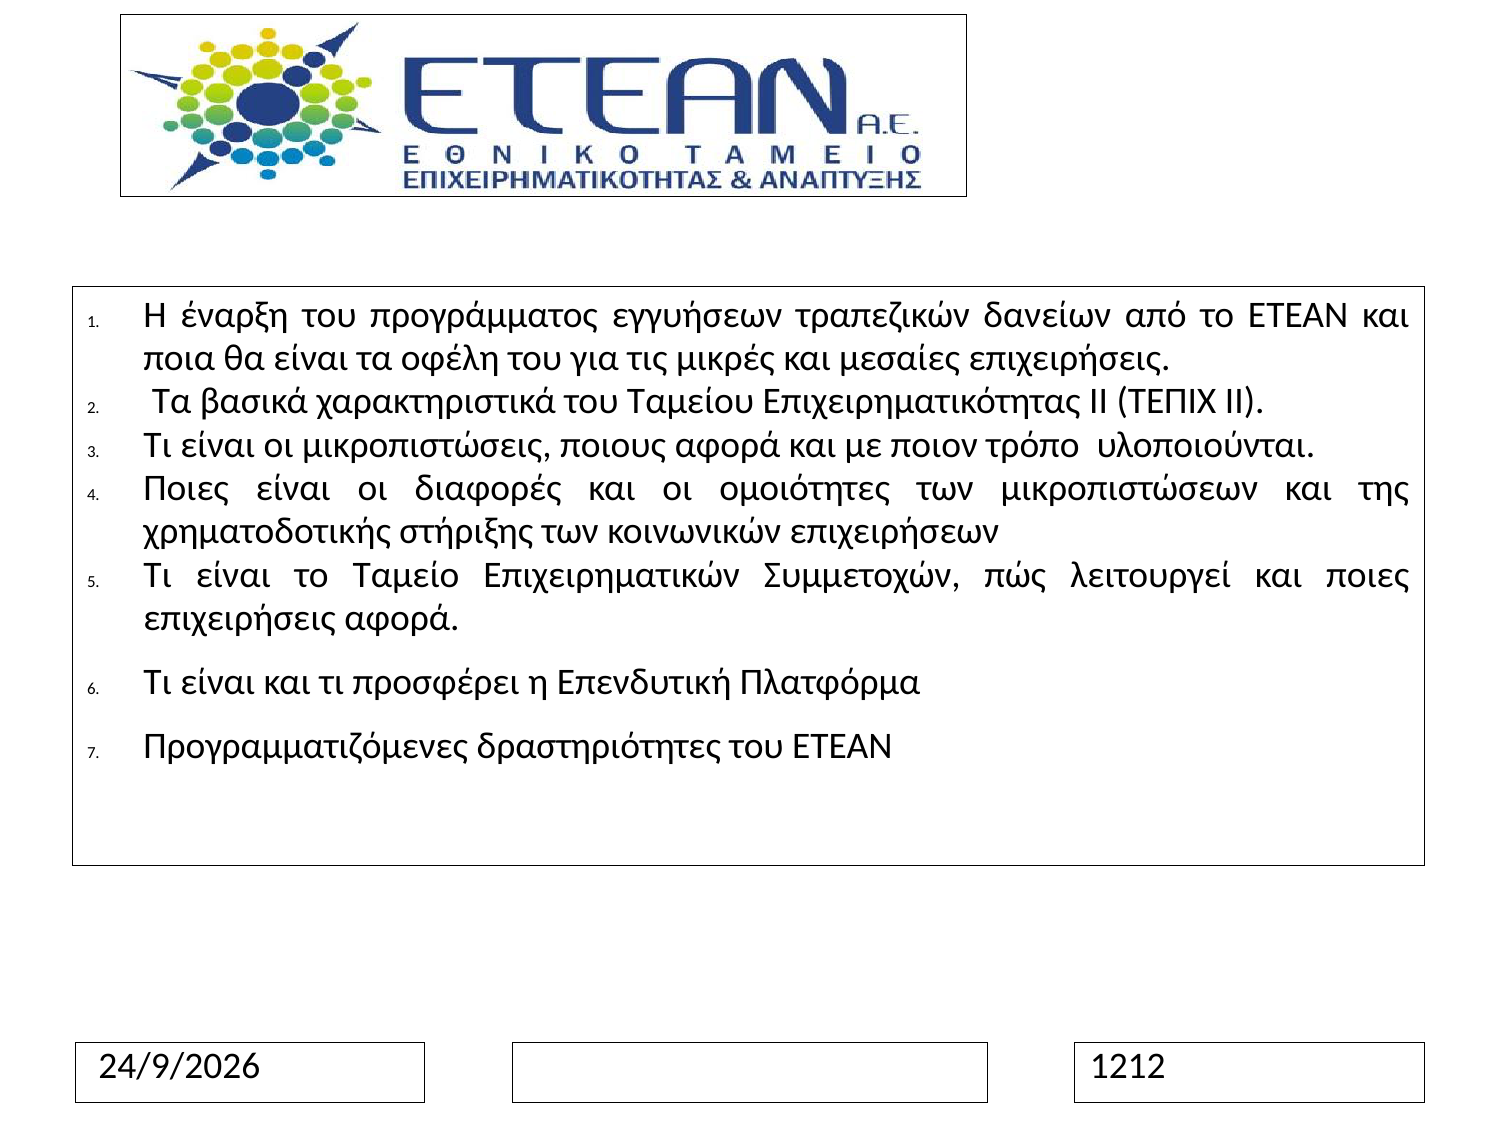

Η έναρξη του προγράμματος εγγυήσεων τραπεζικών δανείων από το ΕΤΕΑΝ και ποια θα είναι τα οφέλη του για τις μικρές και μεσαίες επιχειρήσεις.
 Τα βασικά χαρακτηριστικά του Ταμείου Επιχειρηματικότητας ΙΙ (ΤΕΠΙΧ ΙΙ).
Τι είναι οι μικροπιστώσεις, ποιους αφορά και με ποιον τρόπο υλοποιούνται.
Ποιες είναι οι διαφορές και οι ομοιότητες των μικροπιστώσεων και της χρηματοδοτικής στήριξης των κοινωνικών επιχειρήσεων
Τι είναι το Ταμείο Επιχειρηματικών Συμμετοχών, πώς λειτουργεί και ποιες επιχειρήσεις αφορά.
Τι είναι και τι προσφέρει η Επενδυτική Πλατφόρμα
Προγραμματιζόμενες δραστηριότητες του ΕΤΕΑΝ